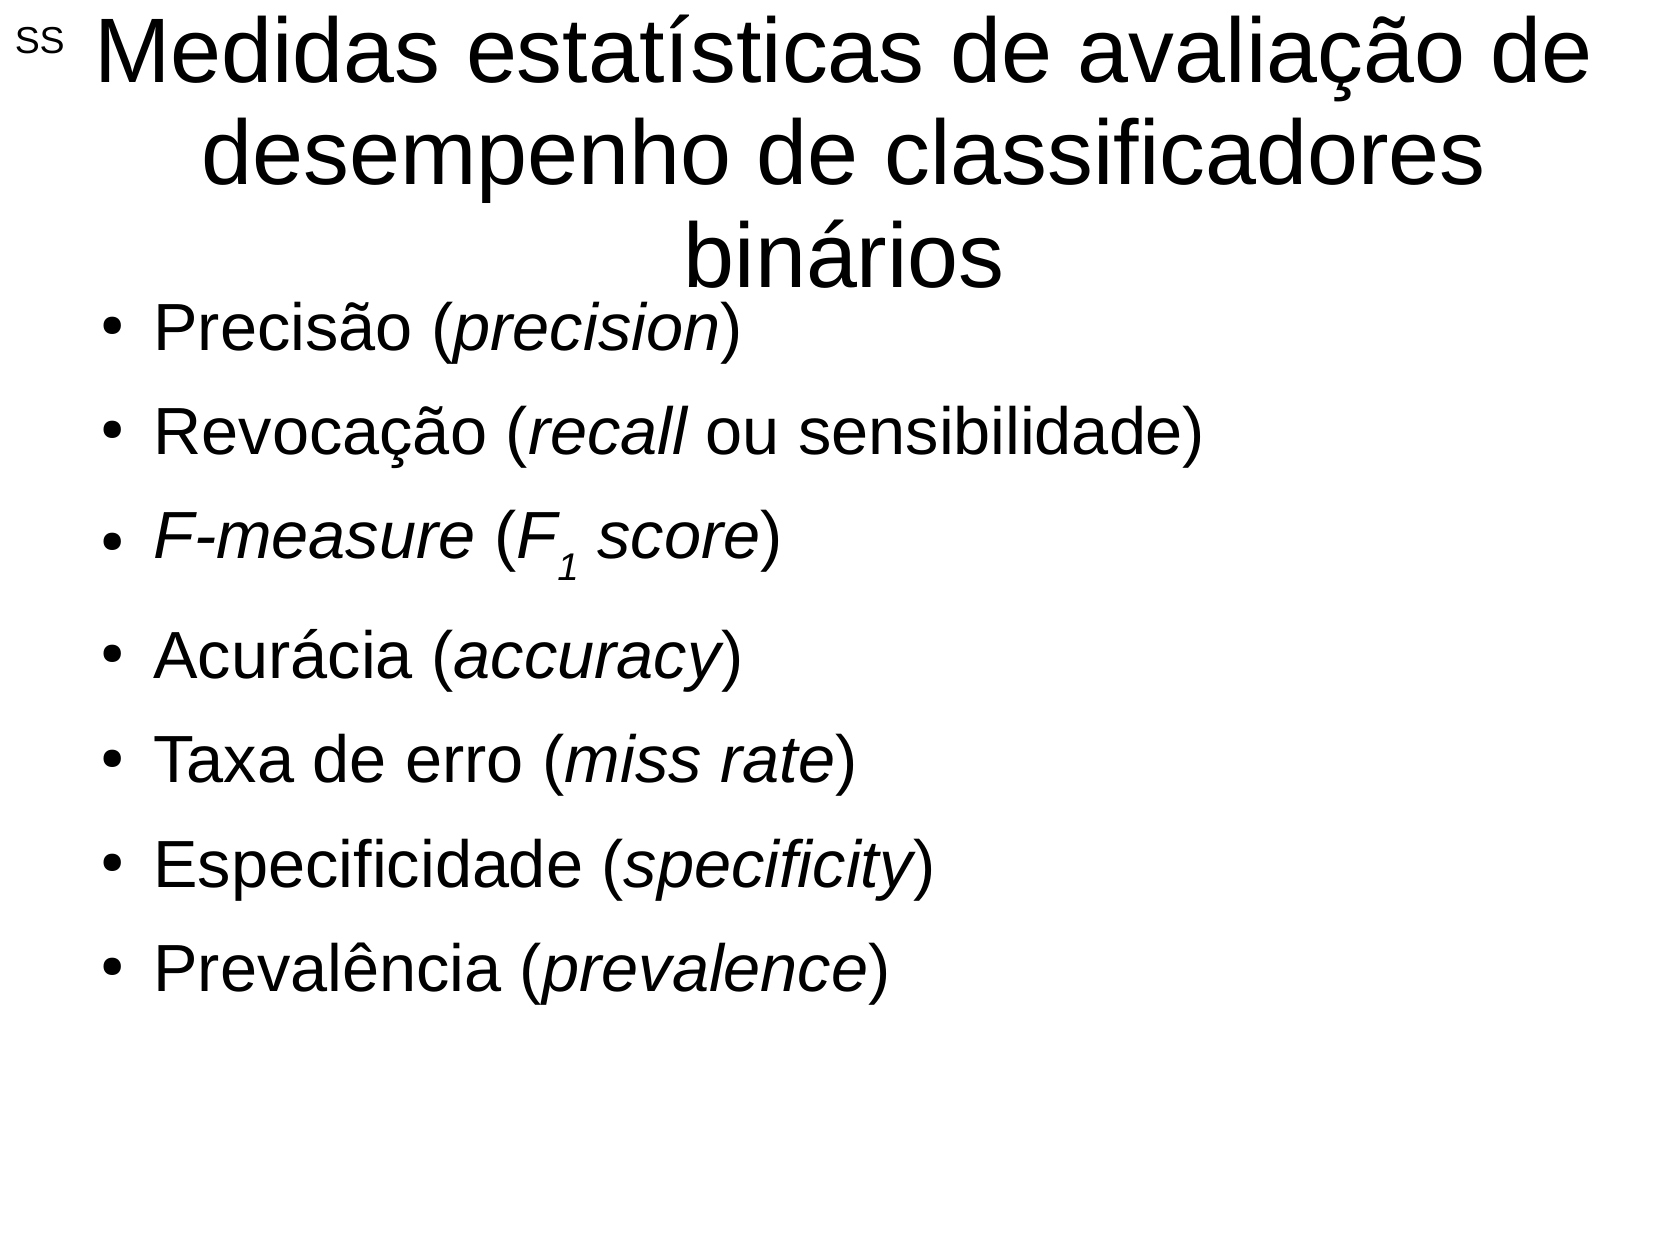

# Medidas estatísticas de avaliação de desempenho de classificadores binários
SS
Precisão (precision)
Revocação (recall ou sensibilidade)
F-measure (F1 score)
Acurácia (accuracy)
Taxa de erro (miss rate)
Especificidade (specificity)
Prevalência (prevalence)